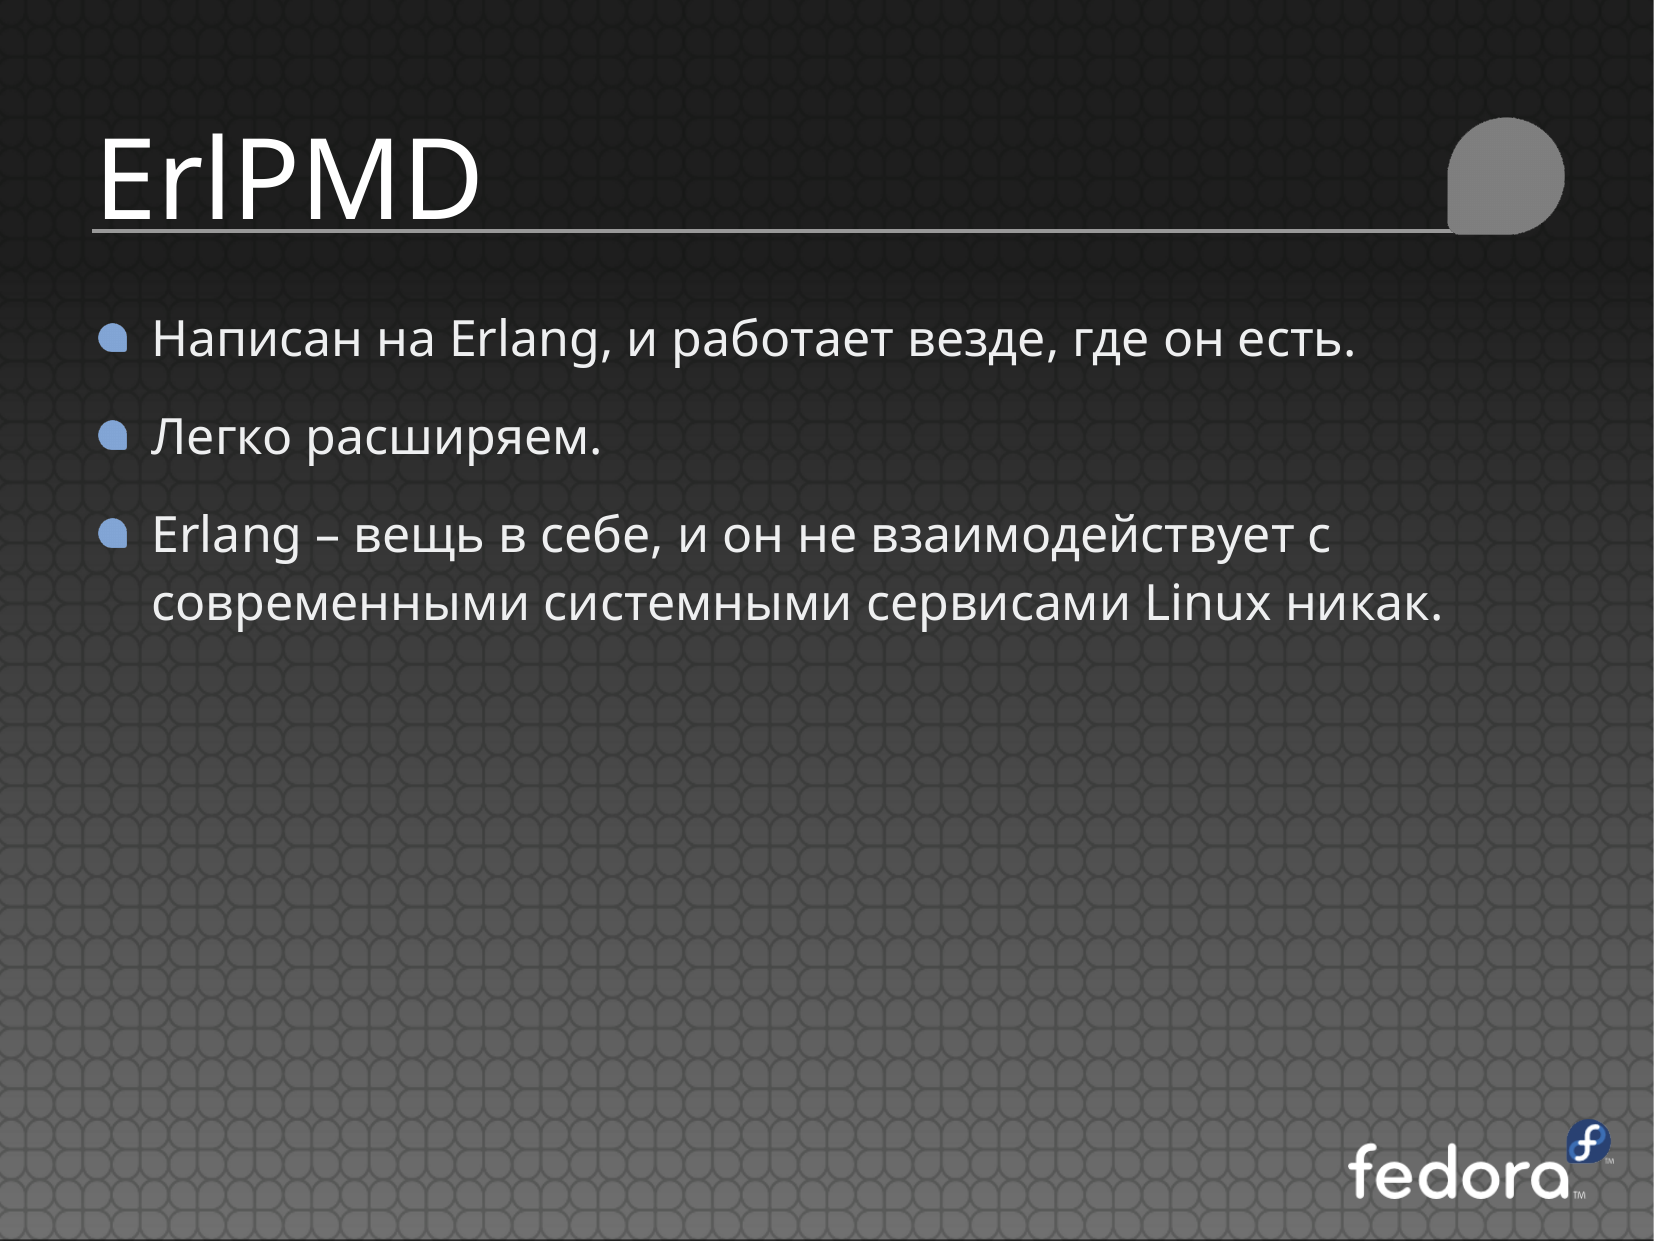

ErlPMD
# Написан на Erlang, и работает везде, где он есть.
Легко расширяем.
Erlang – вещь в себе, и он не взаимодействует с современными системными сервисами Linux никак.